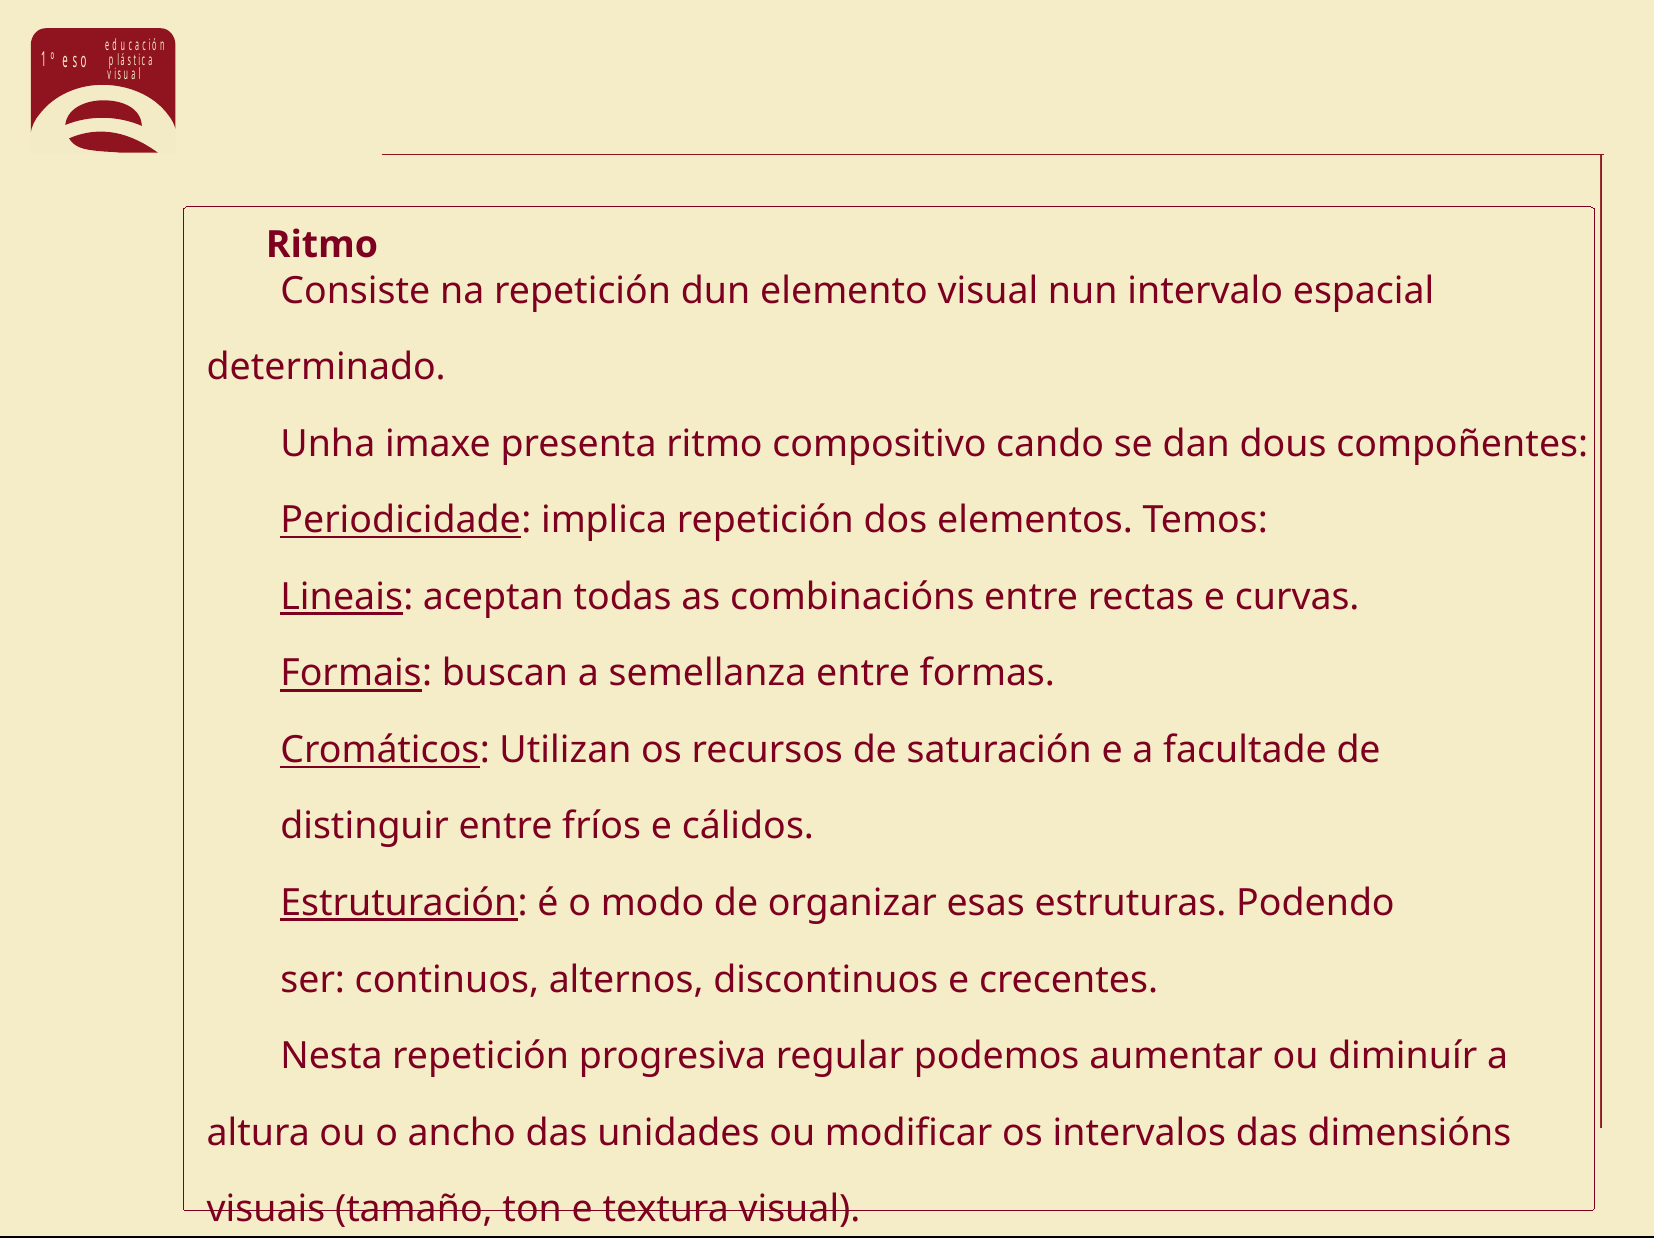

Ritmo
	Consiste na repetición dun elemento visual nun intervalo espacial determinado.
	Unha imaxe presenta ritmo compositivo cando se dan dous compoñentes:
	Periodicidade: implica repetición dos elementos. Temos:
	Lineais: aceptan todas as combinacións entre rectas e curvas.
	Formais: buscan a semellanza entre formas.
	Cromáticos: Utilizan os recursos de saturación e a facultade de
	distinguir entre fríos e cálidos.
	Estruturación: é o modo de organizar esas estruturas. Podendo
	ser: continuos, alternos, discontinuos e crecentes.
	Nesta repetición progresiva regular podemos aumentar ou diminuír a altura ou o ancho das unidades ou modificar os intervalos das dimensións visuais (tamaño, ton e textura visual).
#